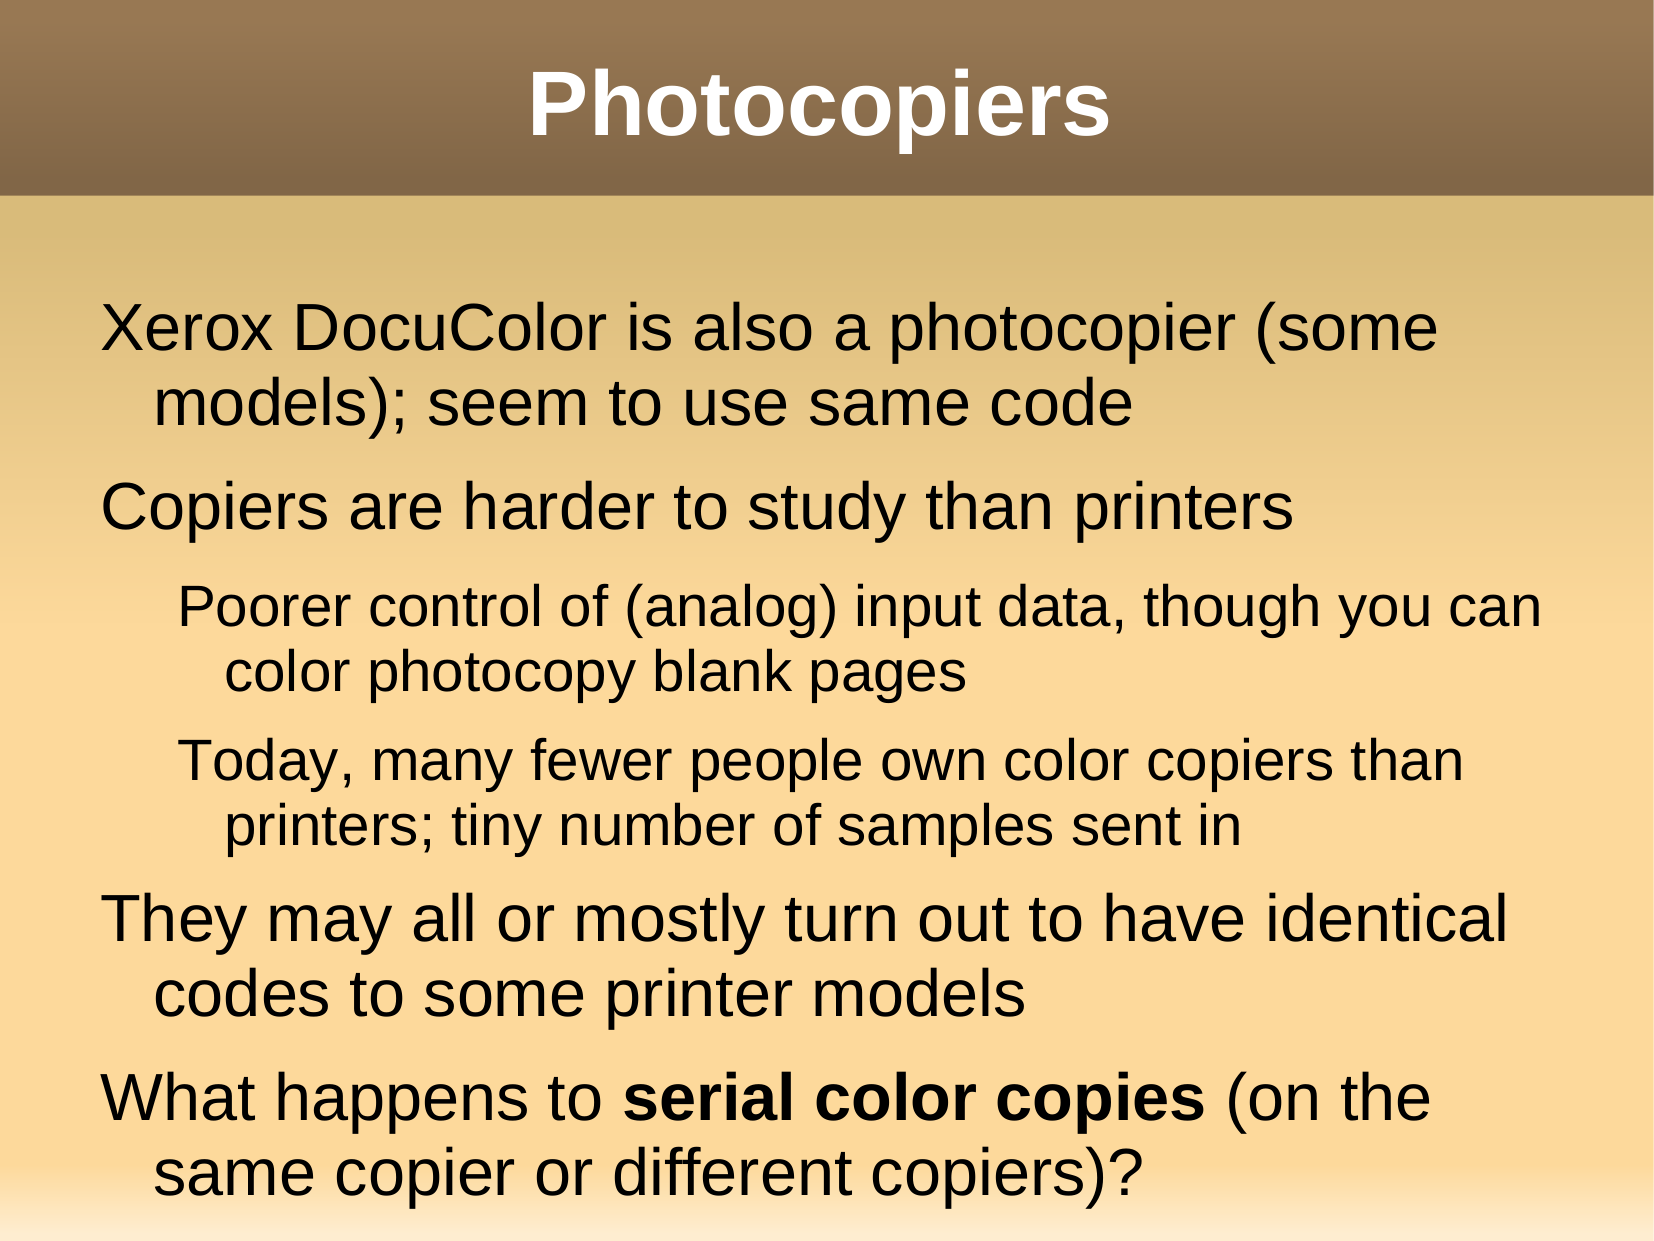

# Photocopiers
Xerox DocuColor is also a photocopier (some models); seem to use same code
Copiers are harder to study than printers
Poorer control of (analog) input data, though you can color photocopy blank pages
Today, many fewer people own color copiers than printers; tiny number of samples sent in
They may all or mostly turn out to have identical codes to some printer models
What happens to serial color copies (on the same copier or different copiers)?